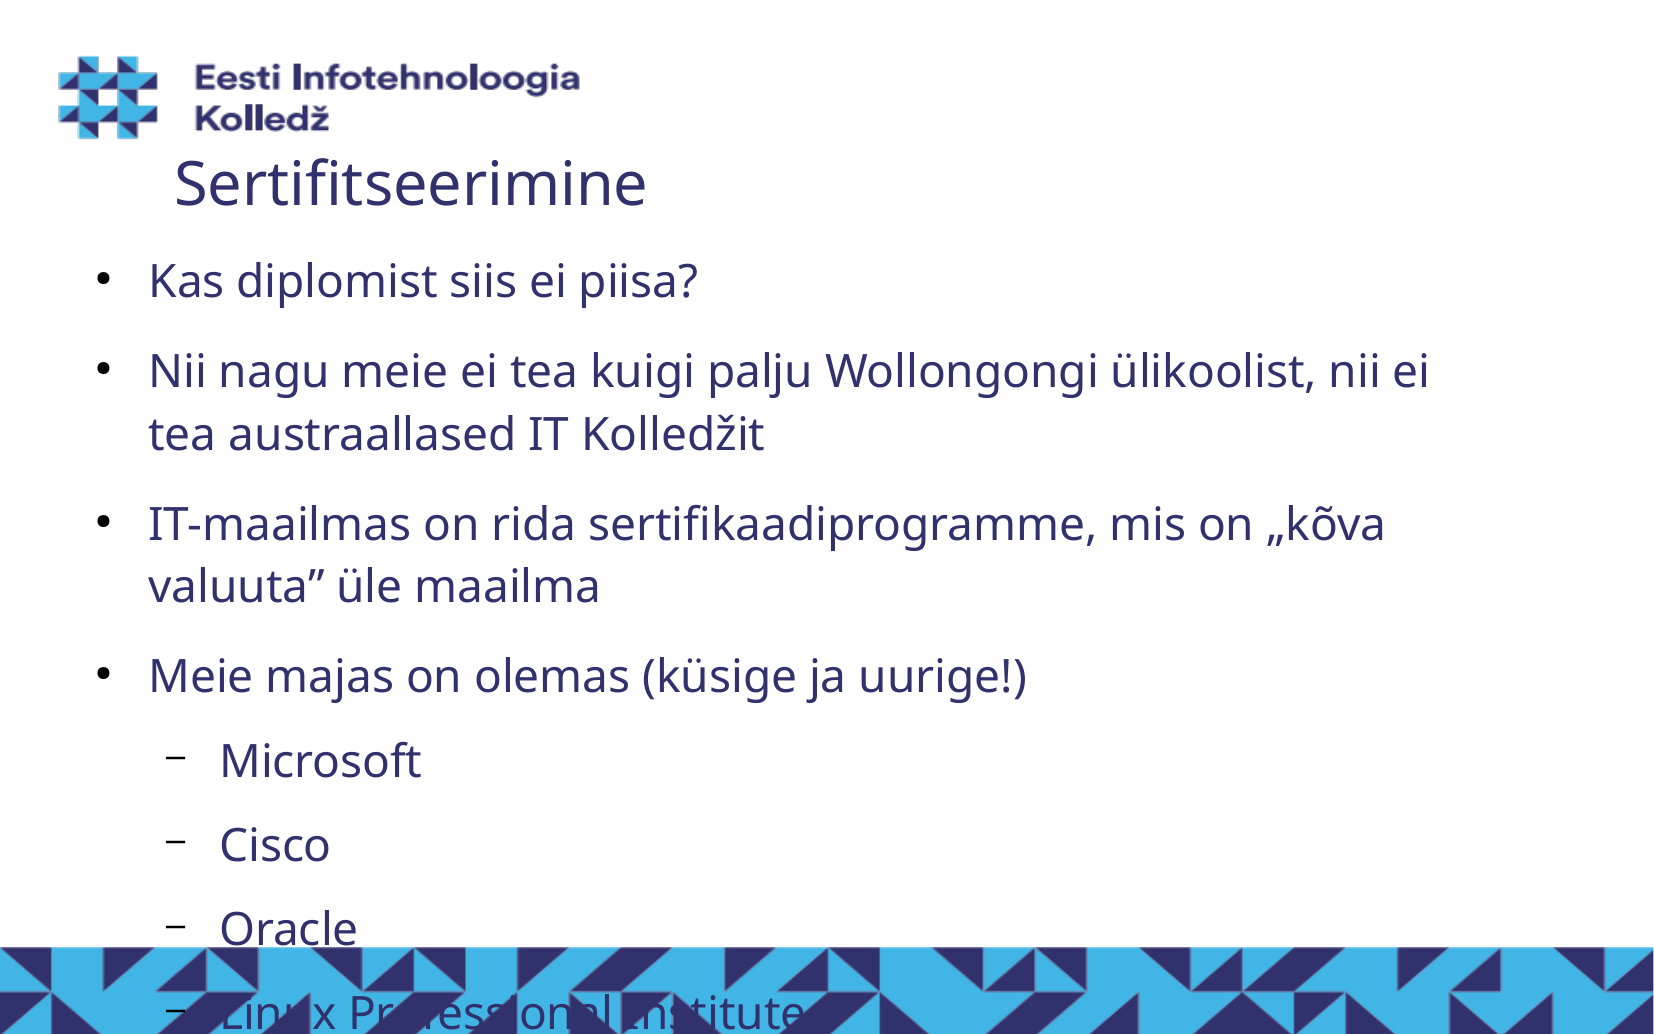

# Sertifitseerimine
Kas diplomist siis ei piisa?
Nii nagu meie ei tea kuigi palju Wollongongi ülikoolist, nii ei tea austraallased IT Kolledžit
IT-maailmas on rida sertifikaadiprogramme, mis on „kõva valuuta” üle maailma
Meie majas on olemas (küsige ja uurige!)
Microsoft
Cisco
Oracle
Linux Professional Institute